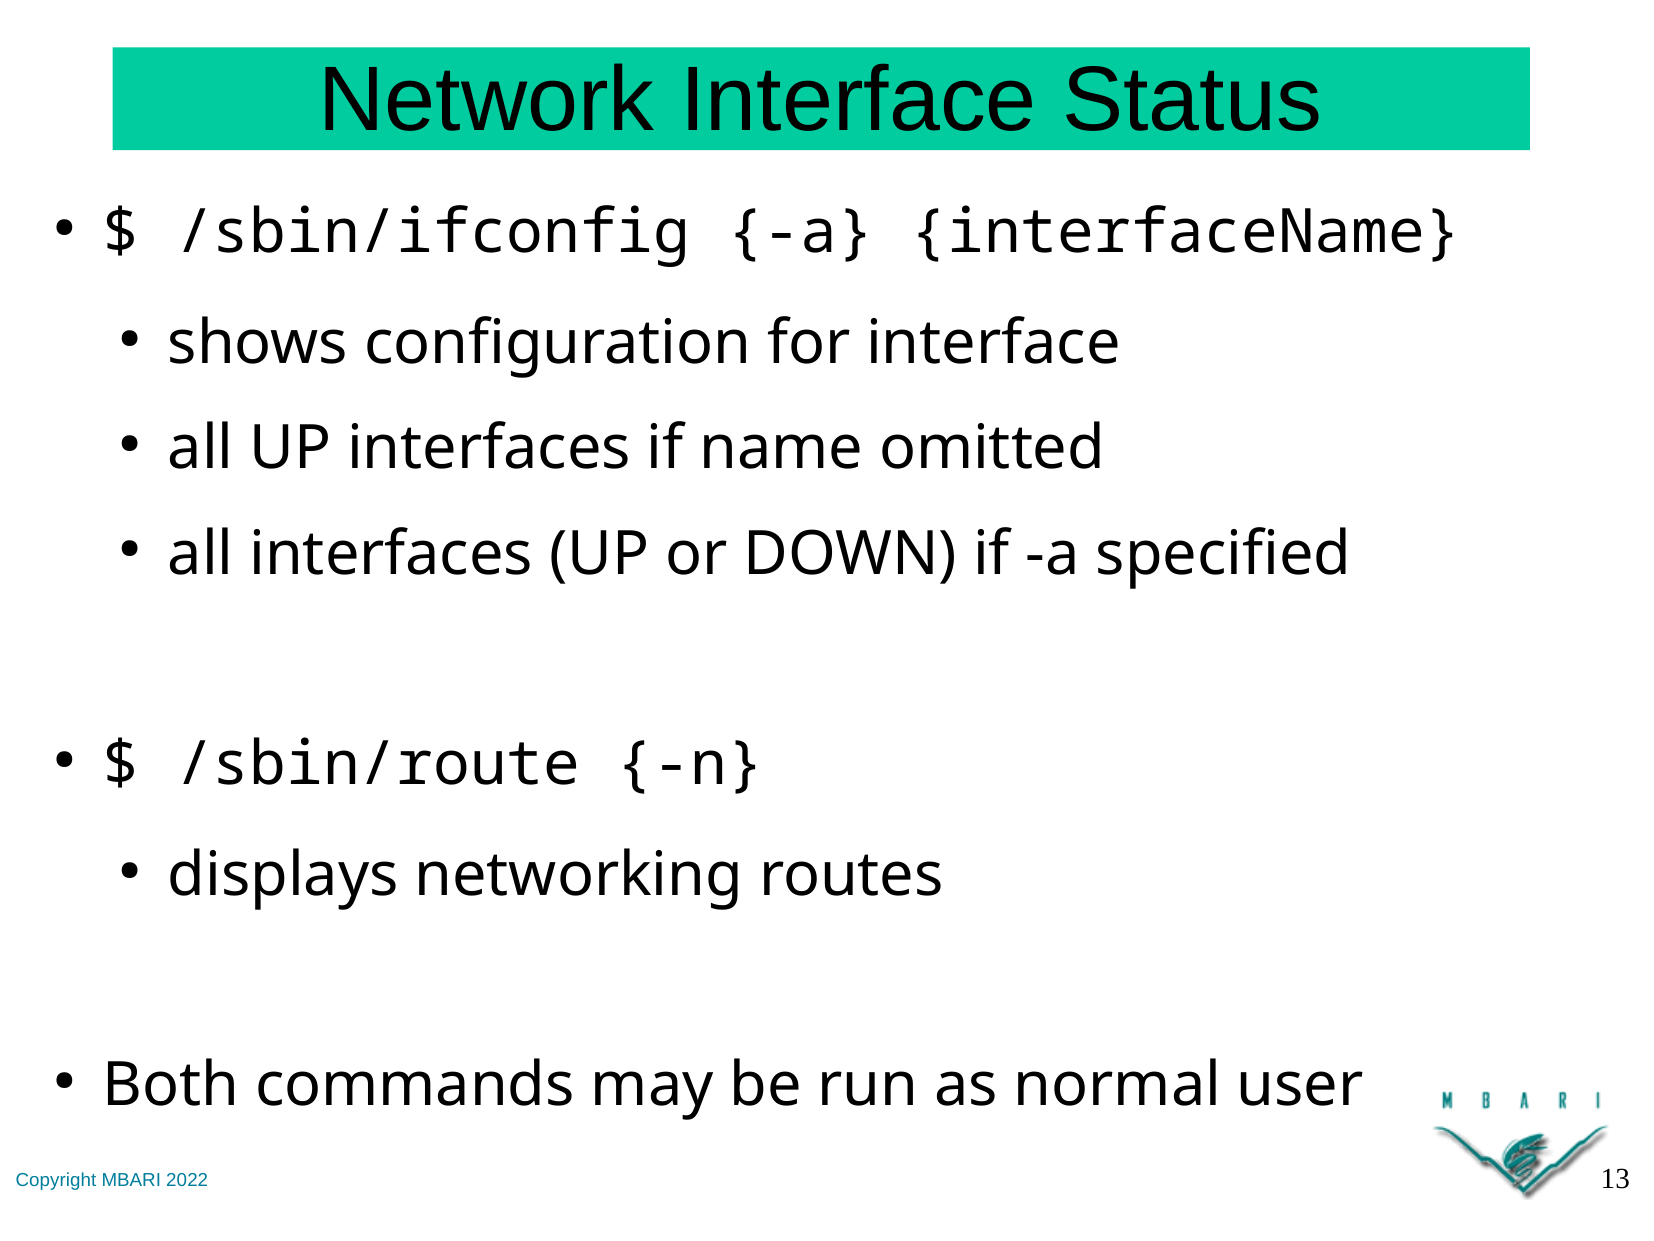

# Network Interface Status
$ /sbin/ifconfig {-a} {interfaceName}
shows configuration for interface
all UP interfaces if name omitted
all interfaces (UP or DOWN) if -a specified
$ /sbin/route {-n}
displays networking routes
Both commands may be run as normal user